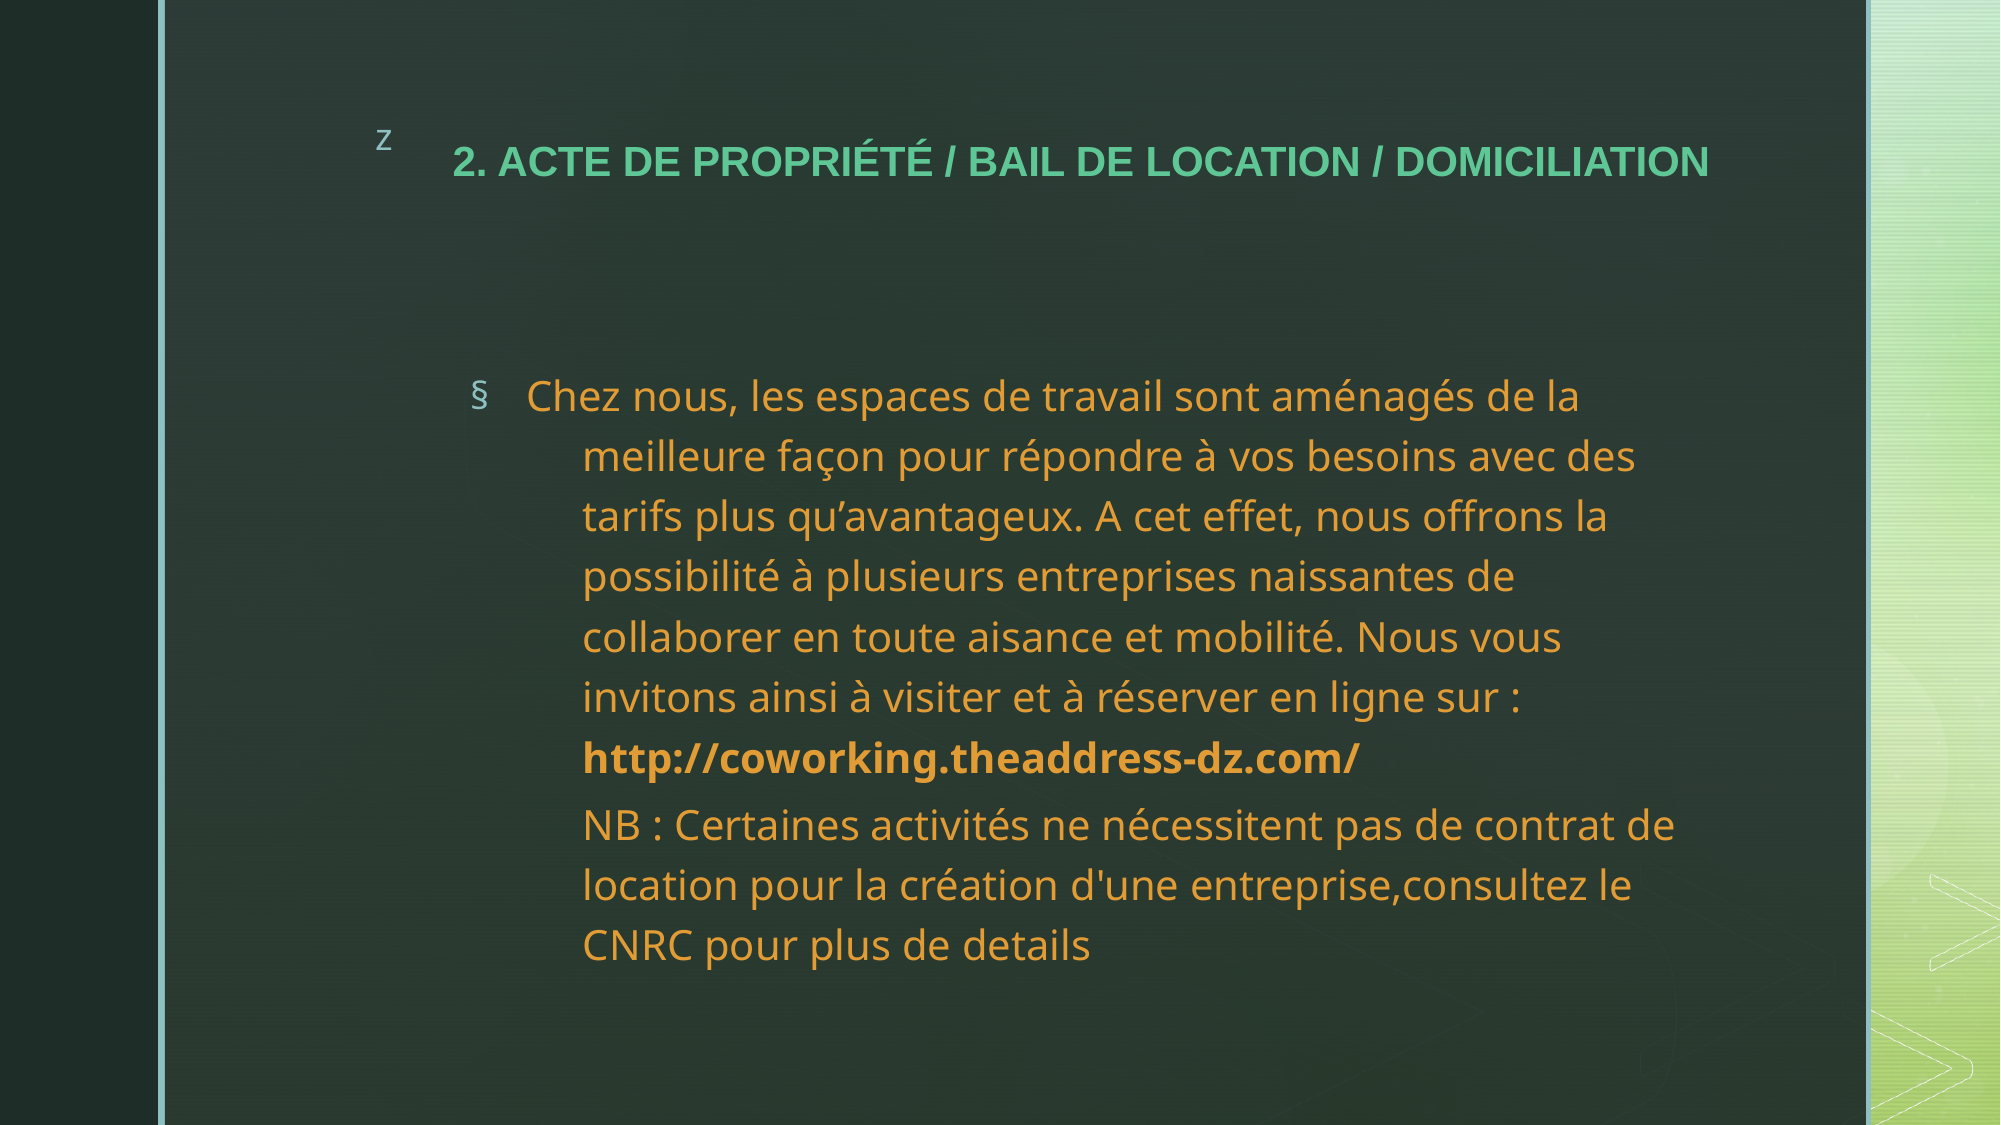

# 2. ACTE DE PROPRIÉTÉ / BAIL DE LOCATION / DOMICILIATION
Chez nous, les espaces de travail sont aménagés de la meilleure façon pour répondre à vos besoins avec des tarifs plus qu’avantageux. A cet effet, nous offrons la possibilité à plusieurs entreprises naissantes de collaborer en toute aisance et mobilité. Nous vous invitons ainsi à visiter et à réserver en ligne sur : http://coworking.theaddress-dz.com/
NB : Certaines activités ne nécessitent pas de contrat de location pour la création d'une entreprise,consultez le CNRC pour plus de details